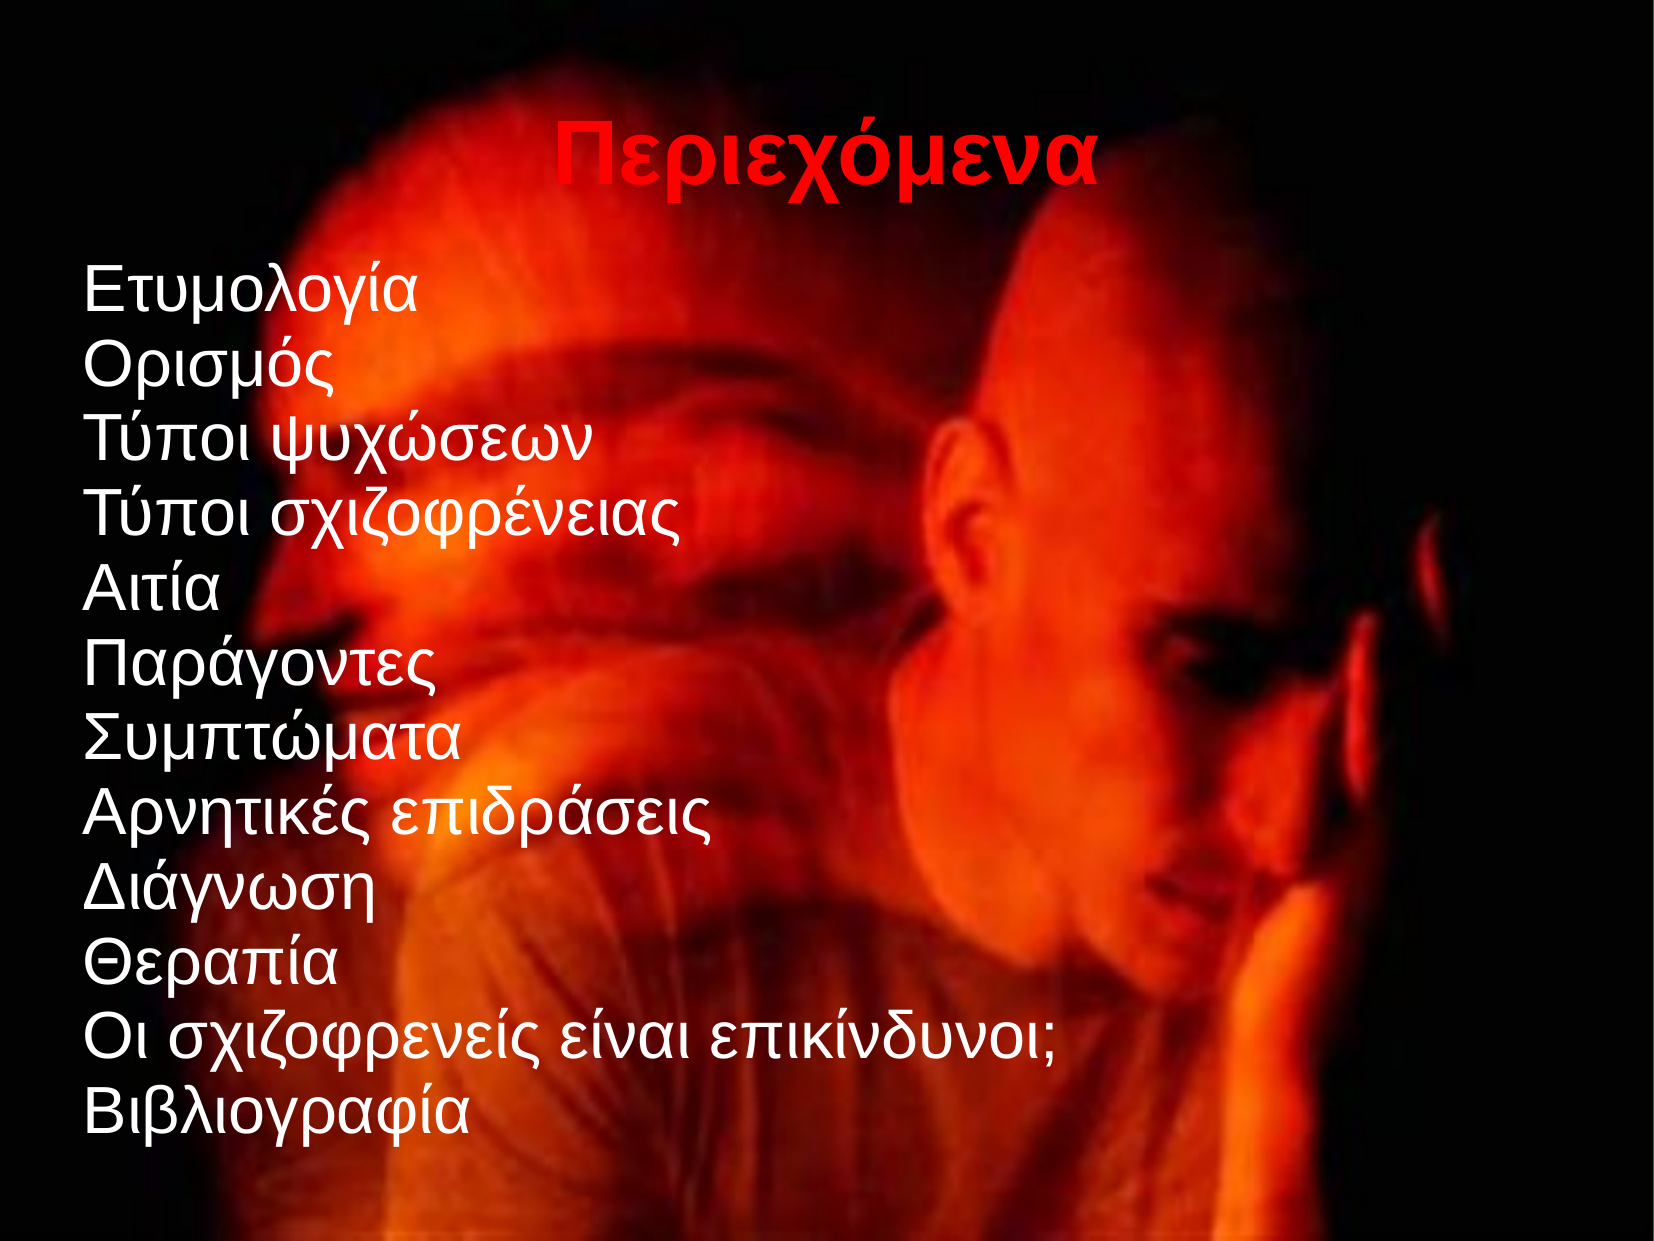

# Περιεχόμενα
Ετυμολογία
Ορισμός
Τύποι ψυχώσεων
Τύποι σχιζοφρένειας
Αιτία
Παράγοντες
Συμπτώματα
Αρνητικές επιδράσεις
Διάγνωση
Θεραπία
Οι σχιζοφρενείς είναι επικίνδυνοι;
Βιβλιογραφία